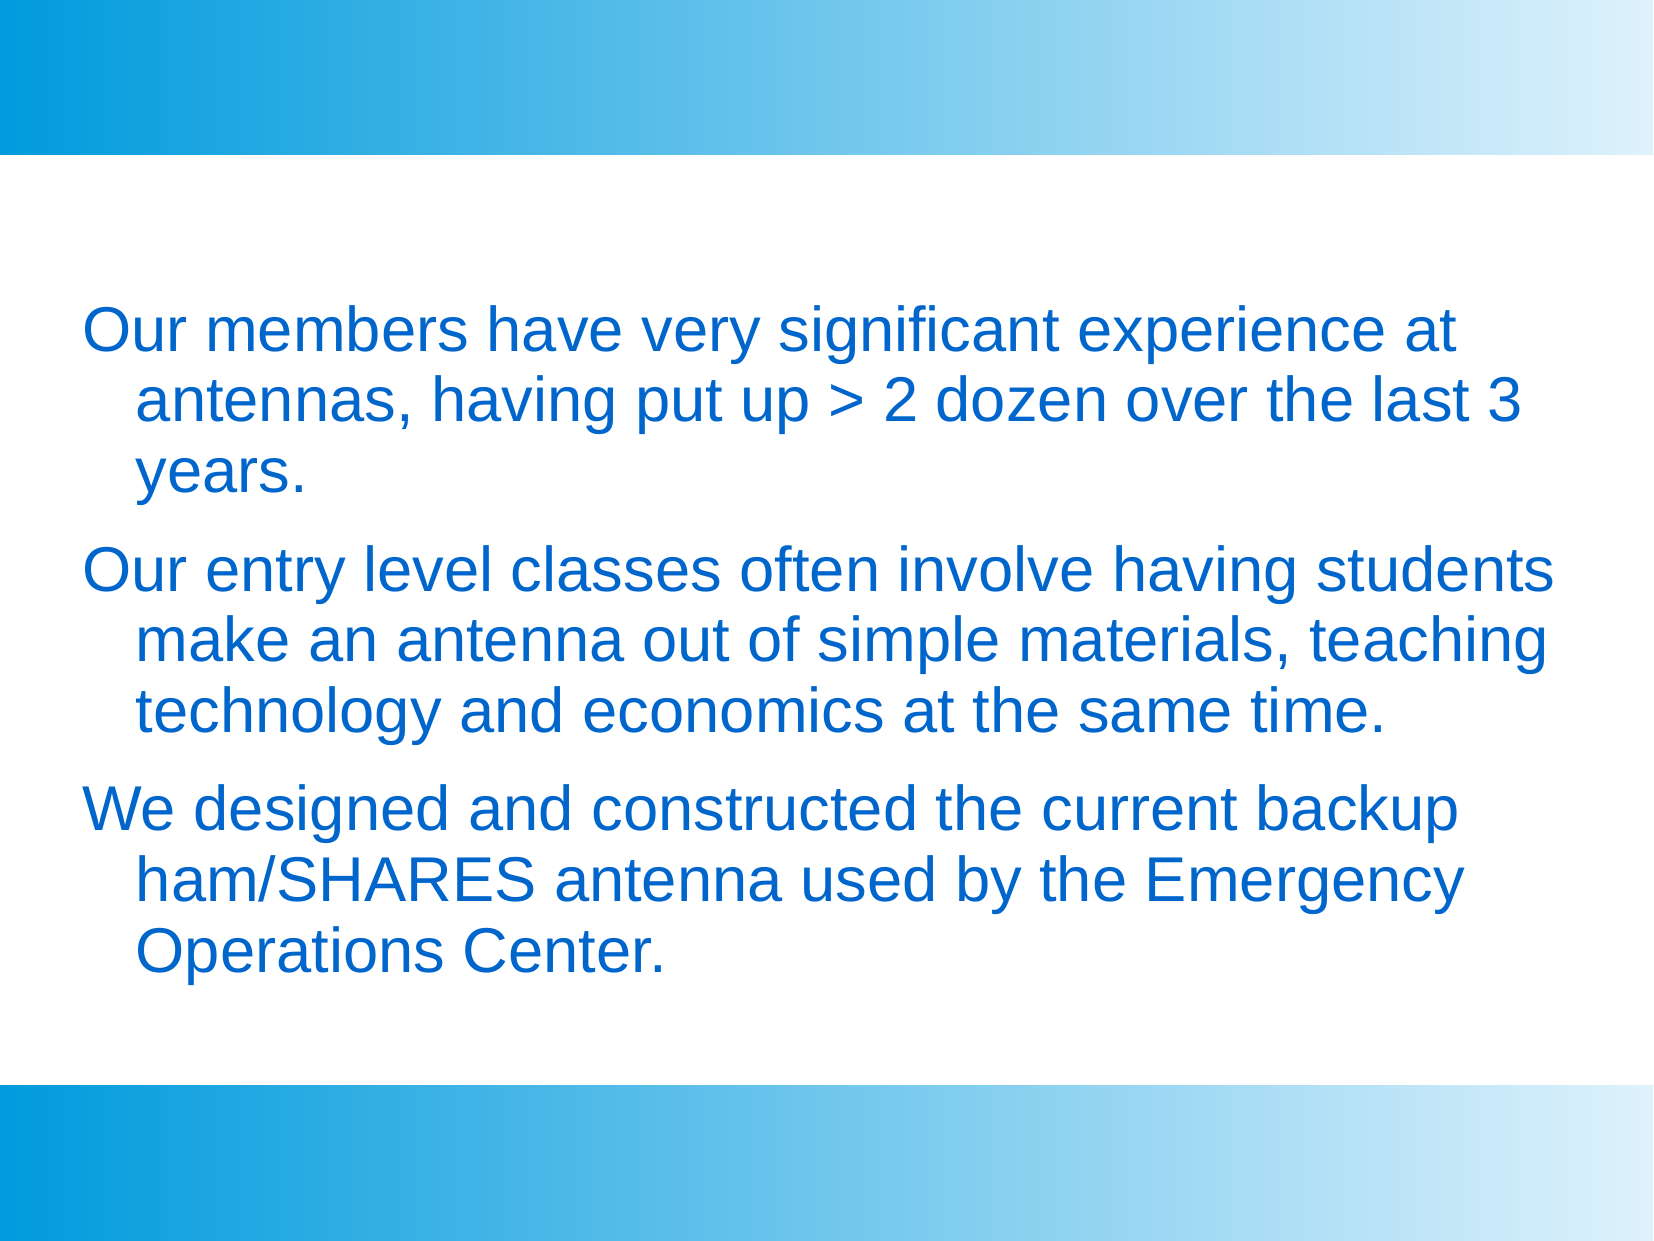

#
Our members have very significant experience at antennas, having put up > 2 dozen over the last 3 years.
Our entry level classes often involve having students make an antenna out of simple materials, teaching technology and economics at the same time.
We designed and constructed the current backup ham/SHARES antenna used by the Emergency Operations Center.